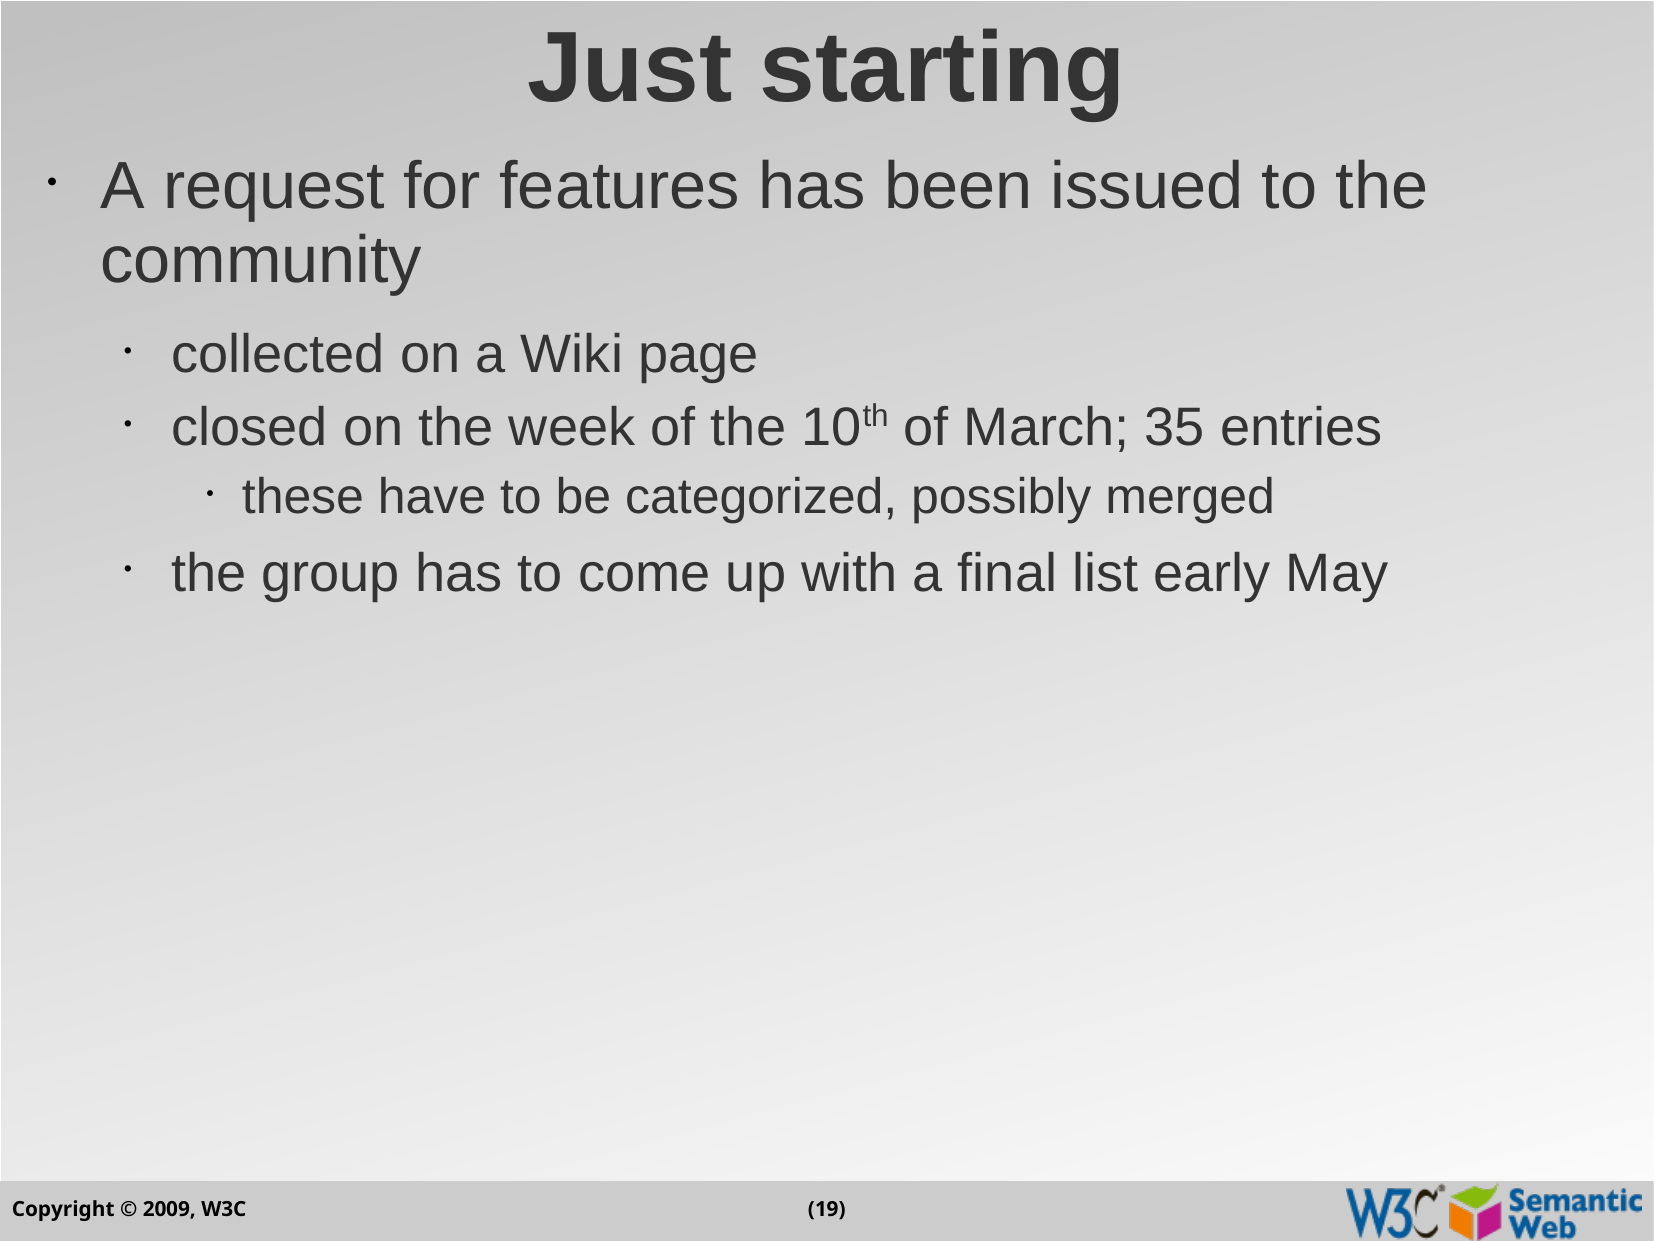

# Just starting
A request for features has been issued to the community
collected on a Wiki page
closed on the week of the 10th of March; 35 entries
these have to be categorized, possibly merged
the group has to come up with a final list early May